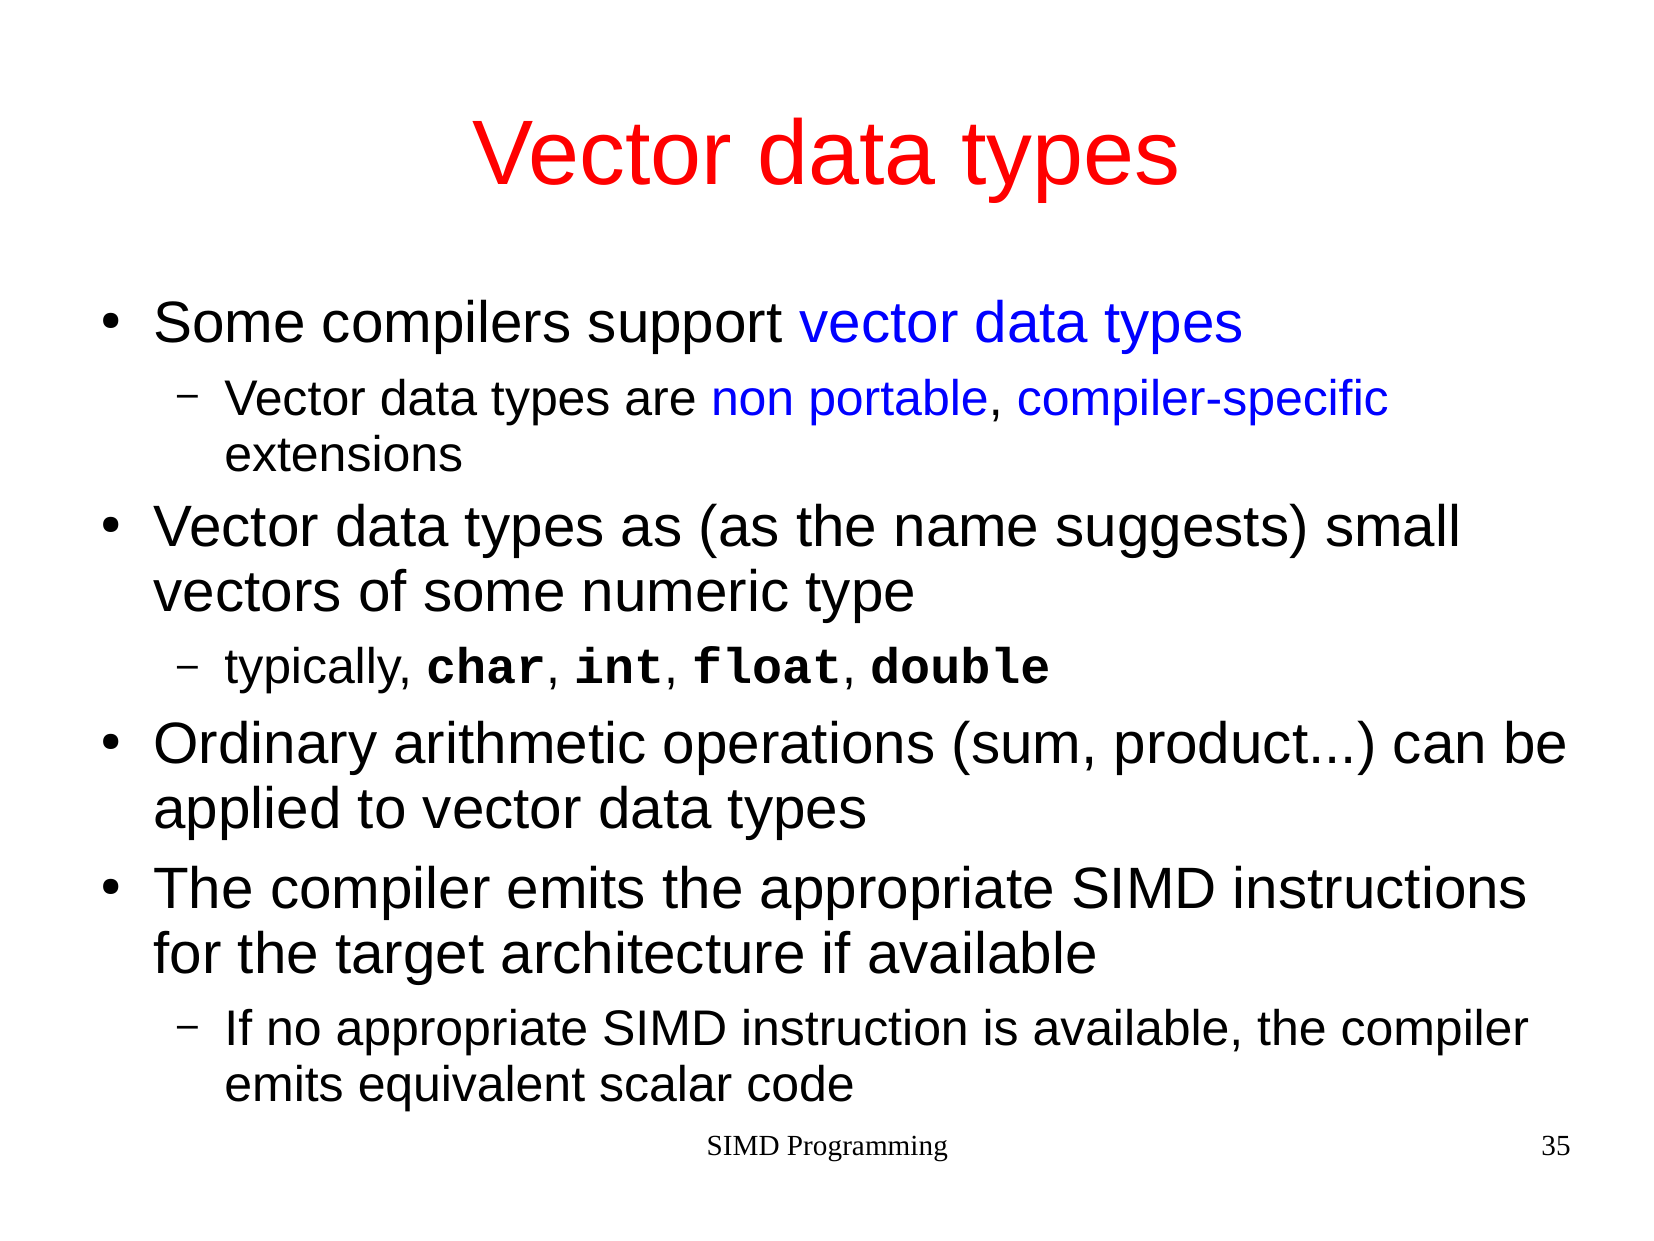

# Vector data types
Some compilers support vector data types
Vector data types are non portable, compiler-specific extensions
Vector data types as (as the name suggests) small vectors of some numeric type
typically, char, int, float, double
Ordinary arithmetic operations (sum, product...) can be applied to vector data types
The compiler emits the appropriate SIMD instructions for the target architecture if available
If no appropriate SIMD instruction is available, the compiler emits equivalent scalar code
SIMD Programming
35